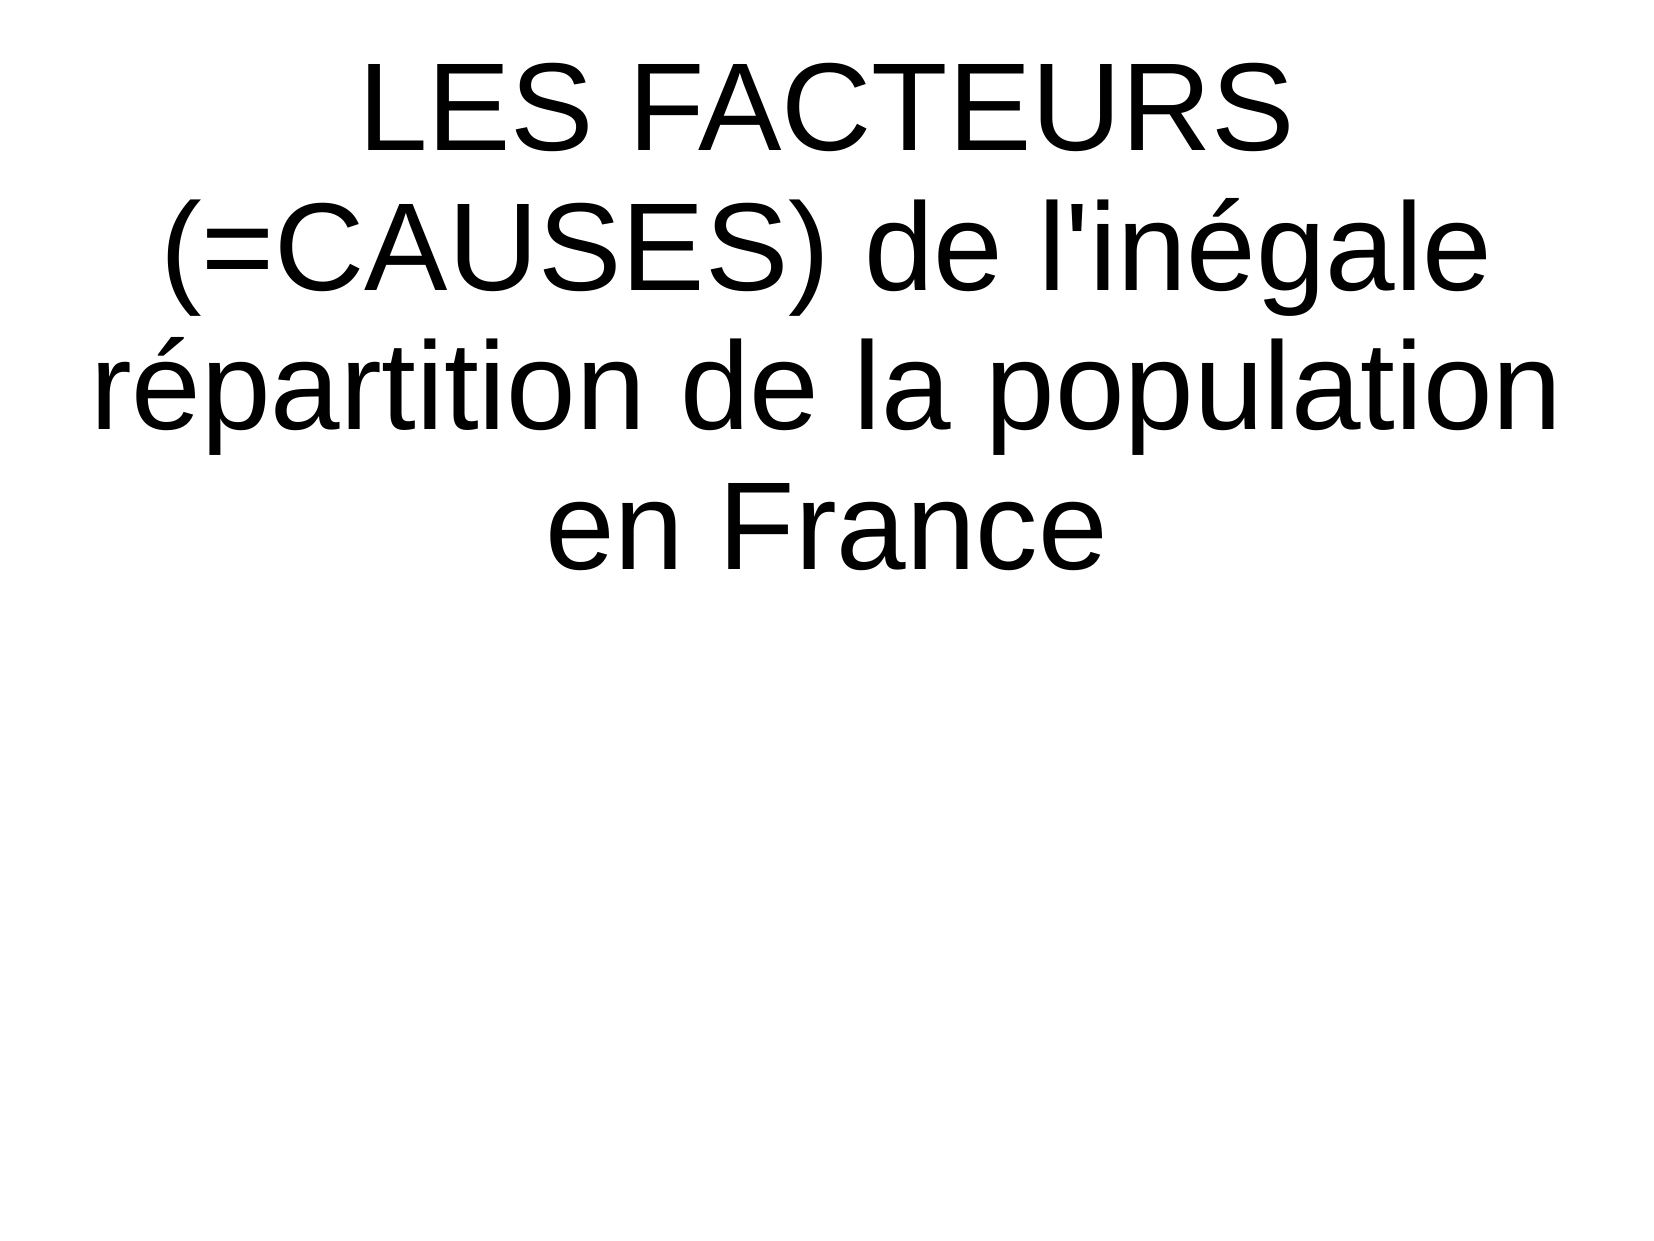

LES FACTEURS (=CAUSES) de l'inégale répartition de la population en France